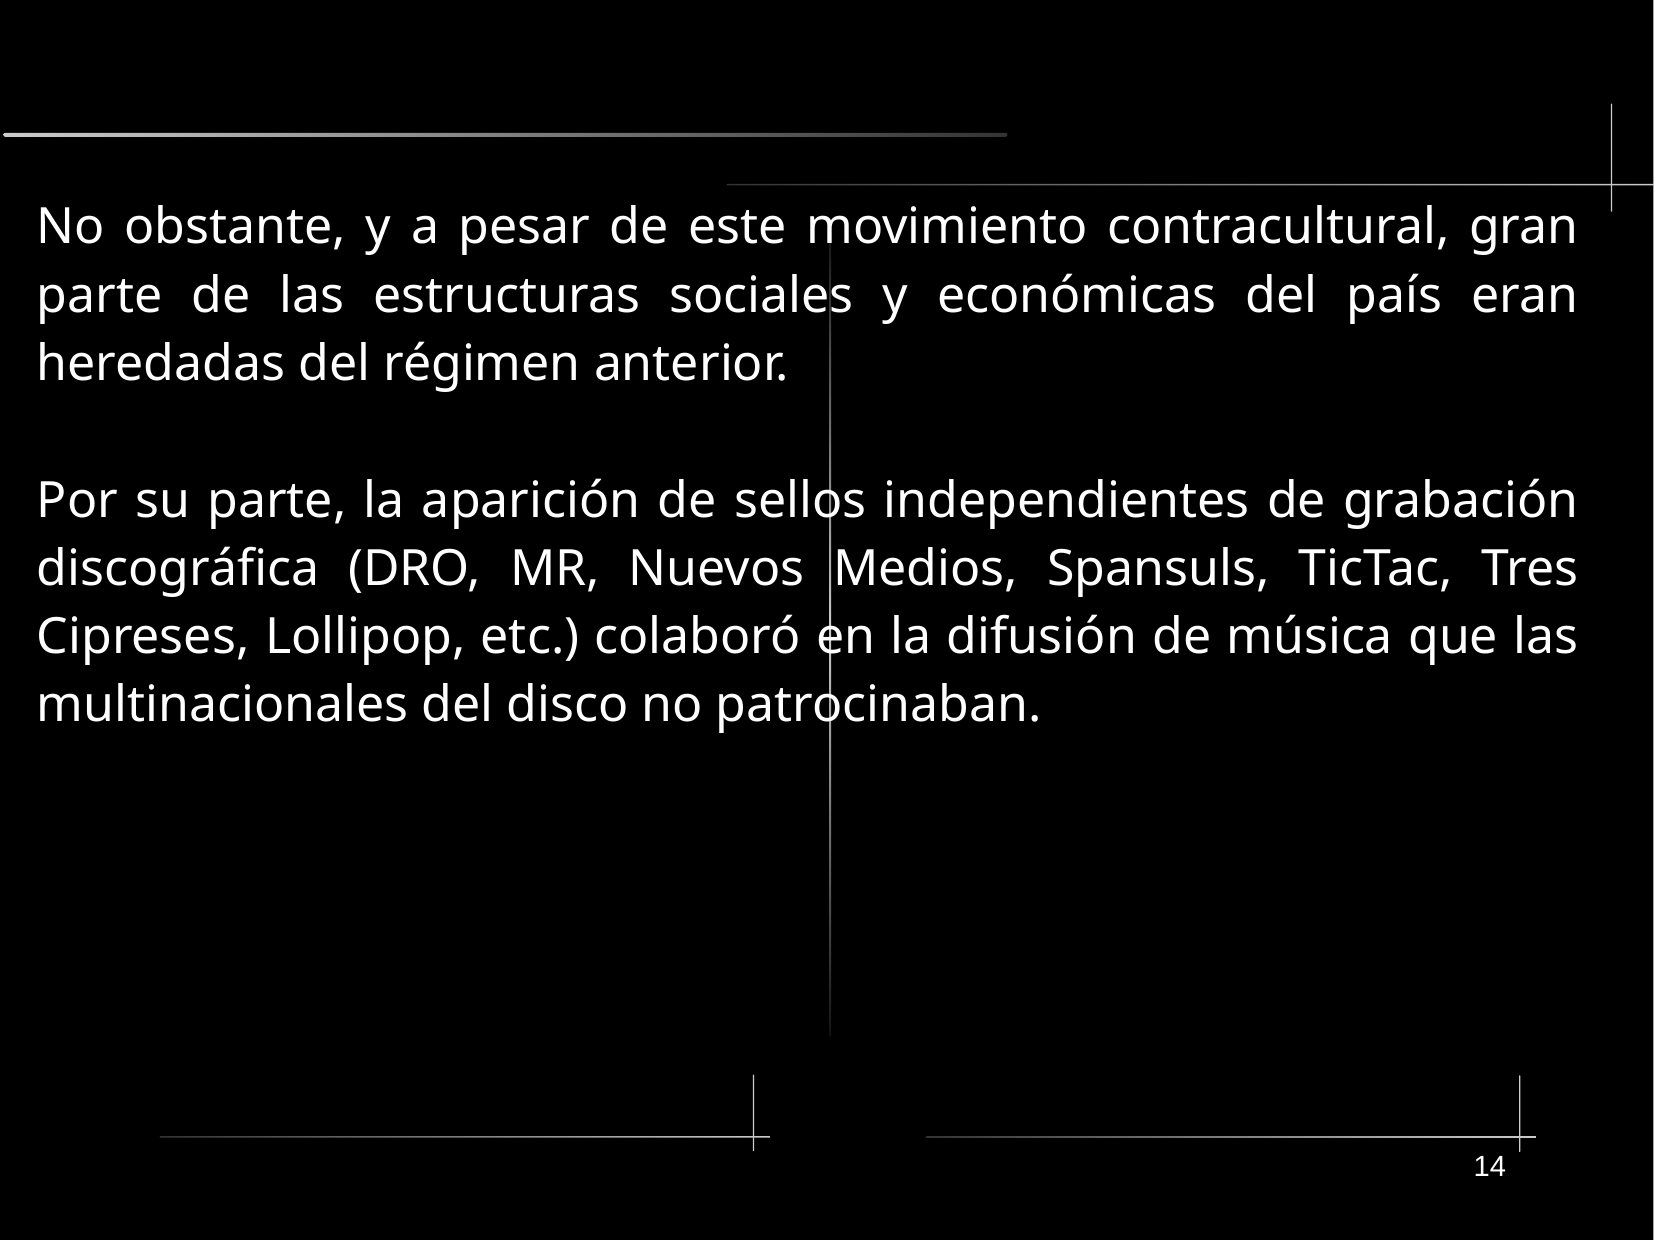

No obstante, y a pesar de este movimiento contracultural, gran parte de las estructuras sociales y económicas del país eran heredadas del régimen anterior.
Por su parte, la aparición de sellos independientes de grabación discográfica (DRO, MR, Nuevos Medios, Spansuls, TicTac, Tres Cipreses, Lollipop, etc.) colaboró en la difusión de música que las multinacionales del disco no patrocinaban.
14